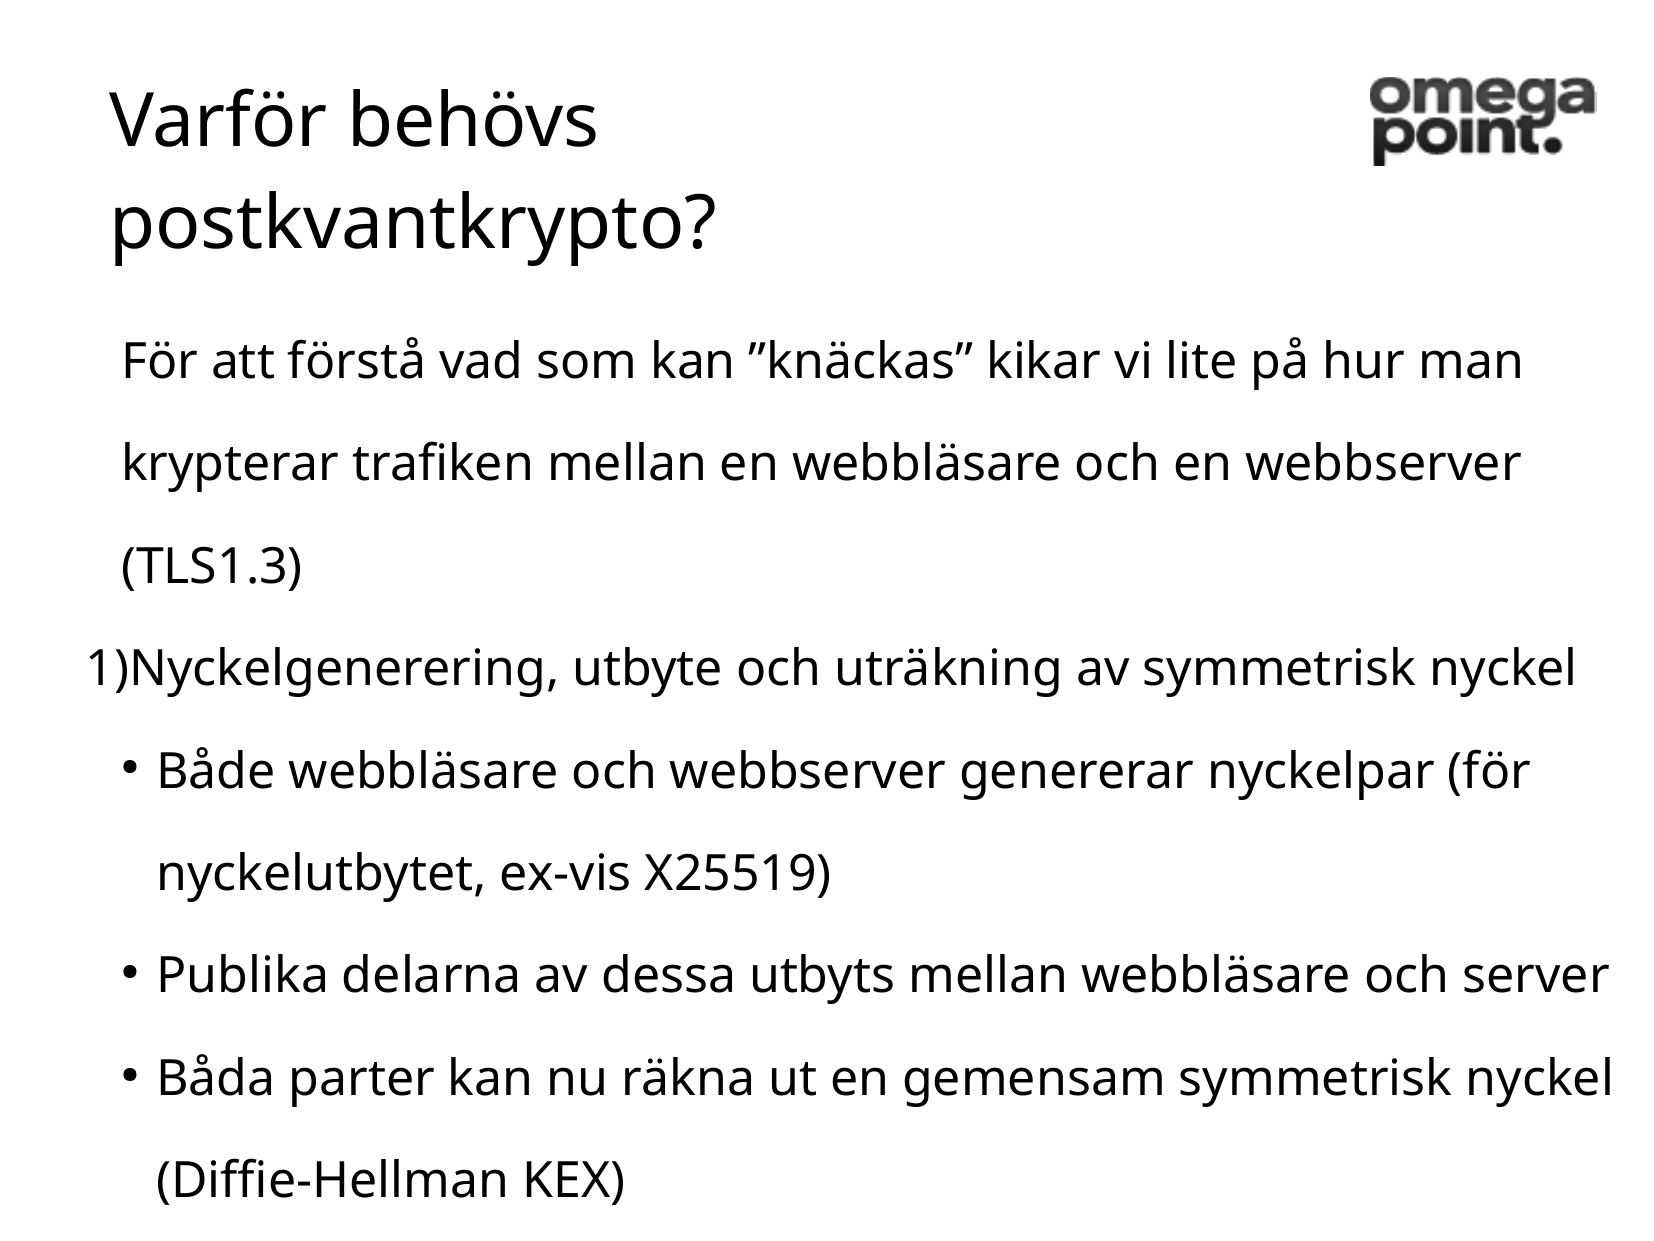

Varför behövs postkvantkrypto?
För att förstå vad som kan ”knäckas” kikar vi lite på hur man krypterar trafiken mellan en webbläsare och en webbserver (TLS1.3)
Nyckelgenerering, utbyte och uträkning av symmetrisk nyckel
Både webbläsare och webbserver genererar nyckelpar (för nyckelutbytet, ex-vis X25519)
Publika delarna av dessa utbyts mellan webbläsare och server
Båda parter kan nu räkna ut en gemensam symmetrisk nyckel (Diffie-Hellman KEX)
Webbläsaren validerar webbserverns SSL-certifikat och signatur
Webbservern validerar eventuellt klientcertifikat och dess signatur
Data skickas (symmetrisk kryptering, ex-vis AES-256)